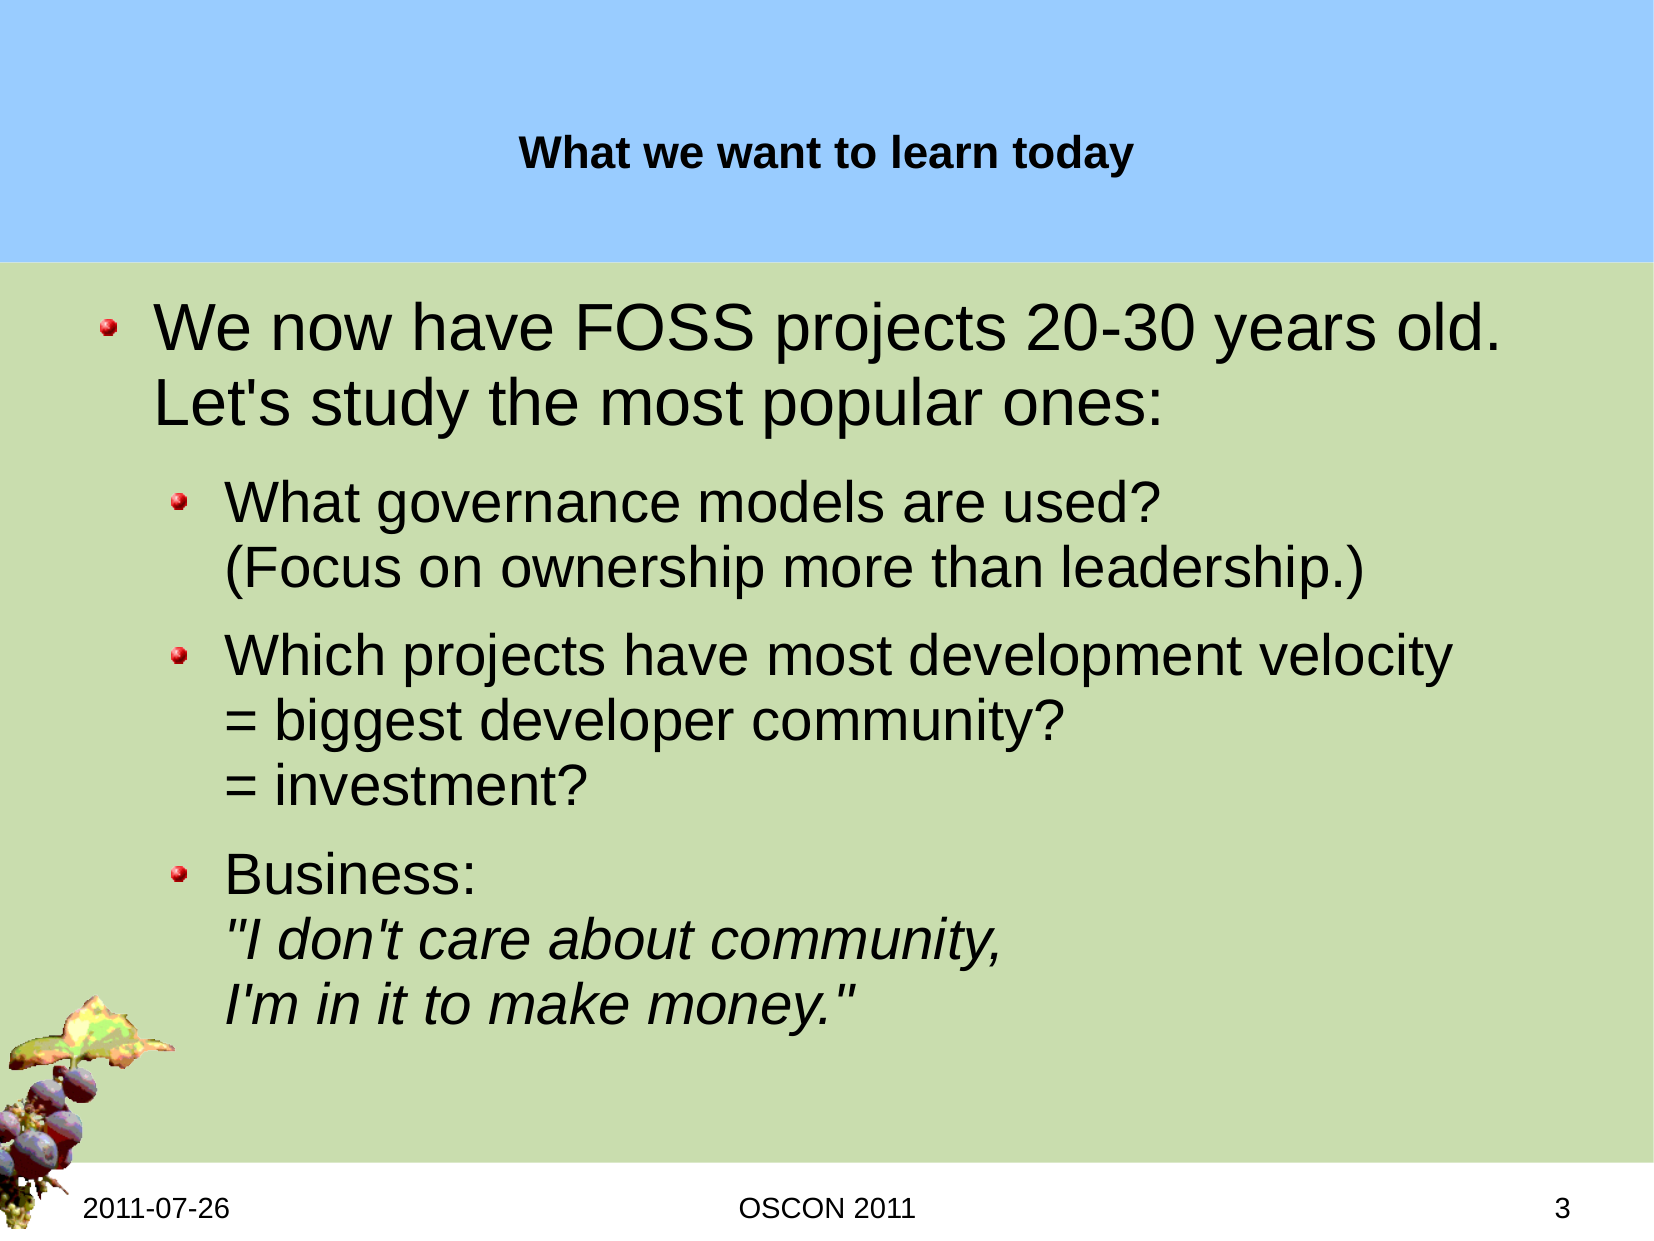

# What we want to learn today
We now have FOSS projects 20-30 years old. Let's study the most popular ones:
What governance models are used?
(Focus on ownership more than leadership.)
Which projects have most development velocity
= biggest developer community?
= investment?
Business:
"I don't care about community,
I'm in it to make money."
2011-07-26
OSCON 2011
3